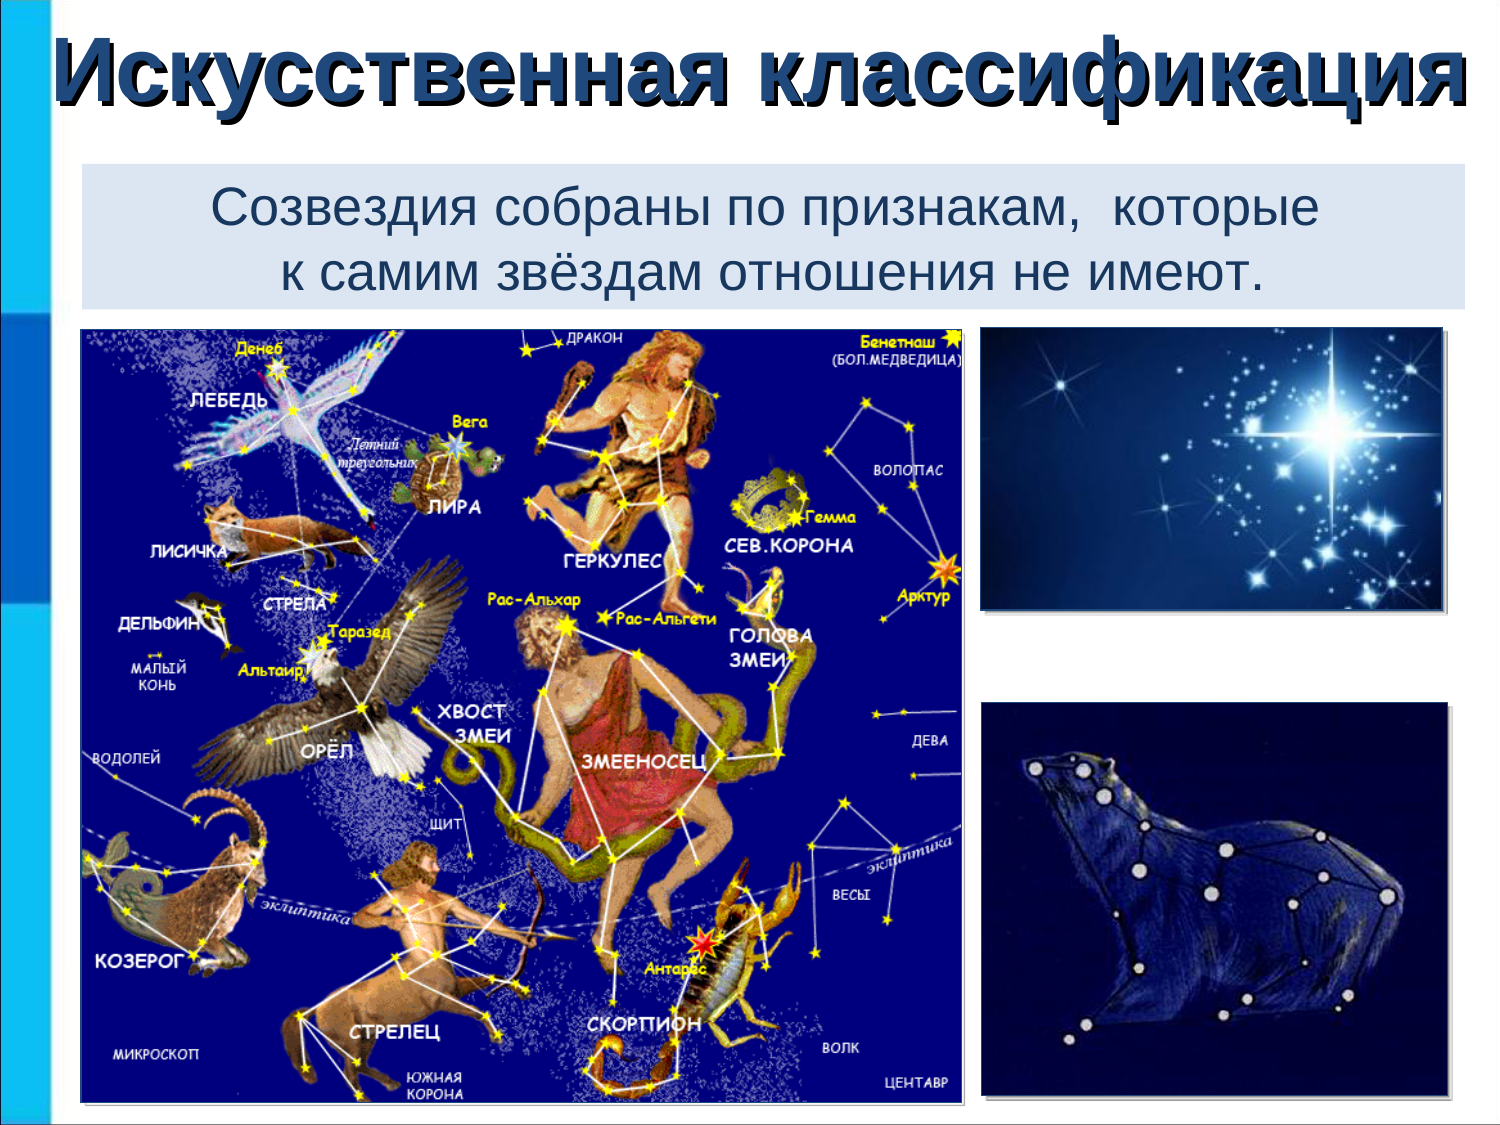

# Искусственная классификация
Созвездия собраны по признакам, которые
к самим звёздам отношения не имеют.